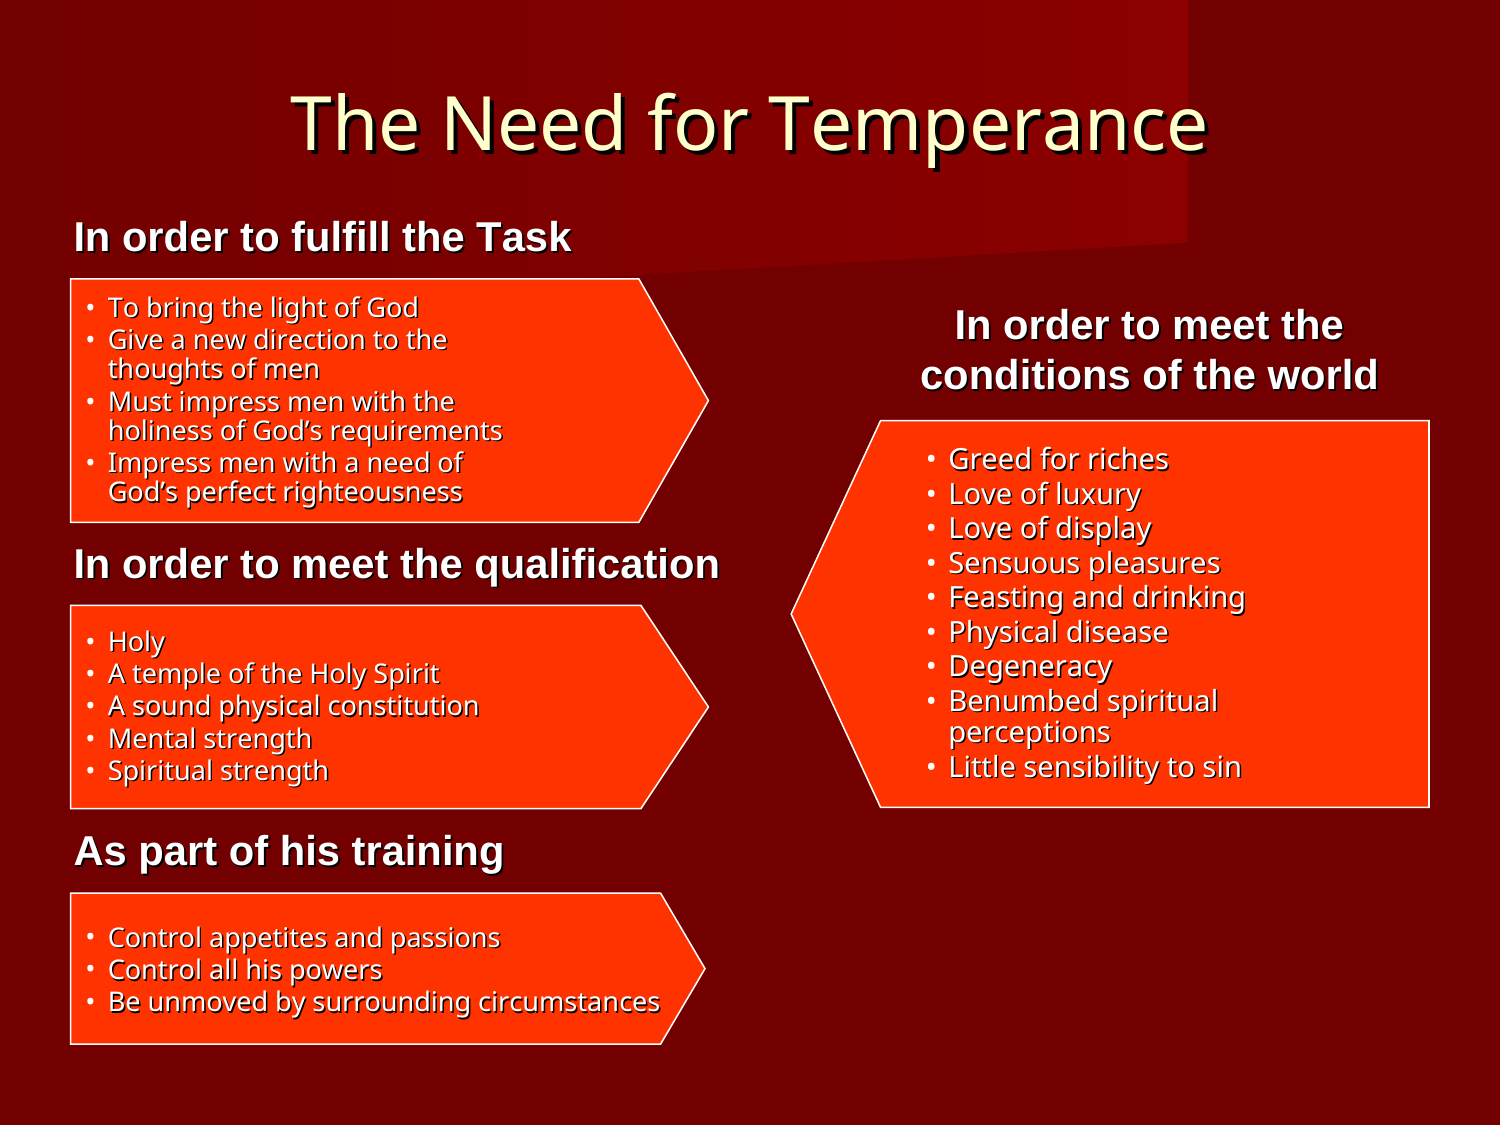

# The Need for Temperance
In order to fulfill the Task
To bring the light of God
Give a new direction to the
thoughts of men
Must impress men with the
holiness of God’s requirements
Impress men with a need of
God’s perfect righteousness
In order to meet the conditions of the world
Greed for riches
Love of luxury
Love of display
Sensuous pleasures
Feasting and drinking
Physical disease
Degeneracy
Benumbed spiritual perceptions
Little sensibility to sin
In order to meet the qualification
Holy
A temple of the Holy Spirit
A sound physical constitution
Mental strength
Spiritual strength
As part of his training
Control appetites and passions
Control all his powers
Be unmoved by surrounding circumstances